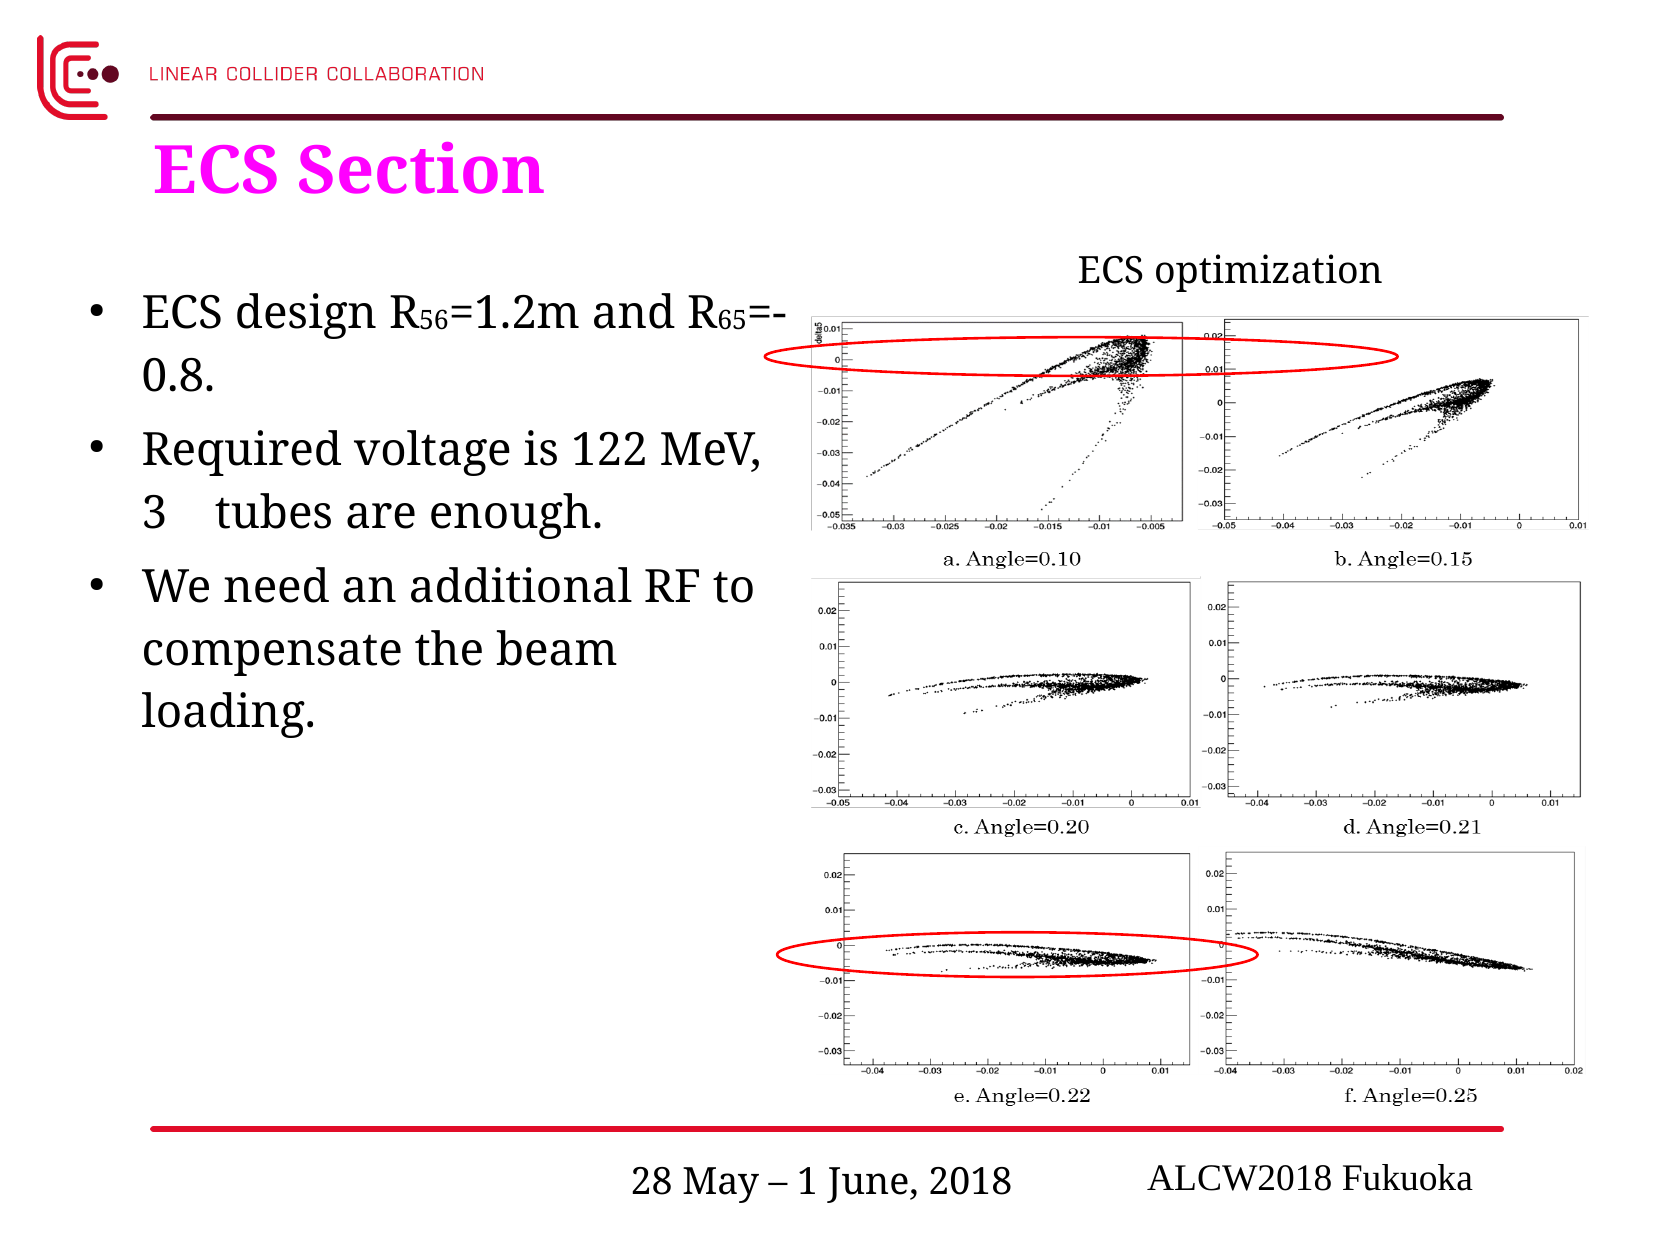

# ECS Section
ECS optimization
ECS design R56=1.2m and R65=-0.8.
Required voltage is 122 MeV, 3 tubes are enough.
We need an additional RF to compensate the beam loading.